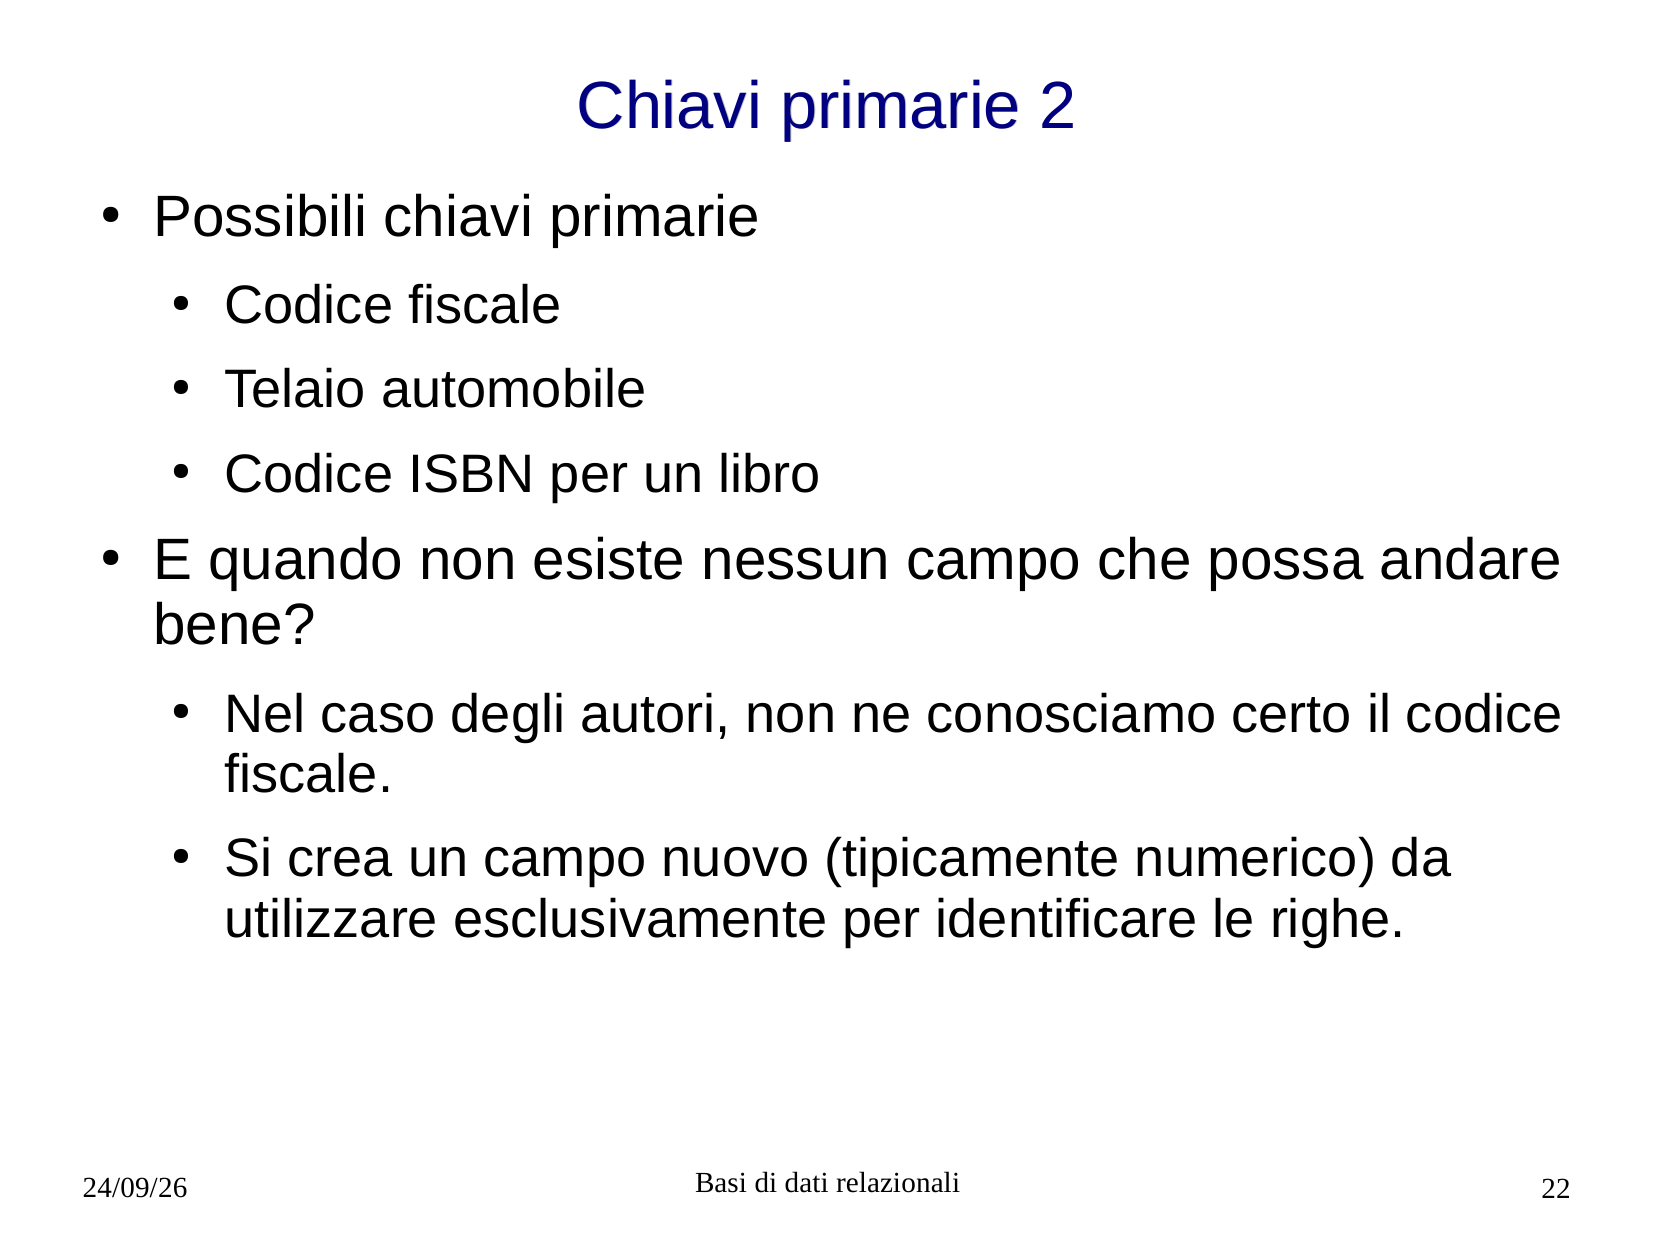

# Chiavi primarie 2
Possibili chiavi primarie
Codice fiscale
Telaio automobile
Codice ISBN per un libro
E quando non esiste nessun campo che possa andare bene?
Nel caso degli autori, non ne conosciamo certo il codice fiscale.
Si crea un campo nuovo (tipicamente numerico) da utilizzare esclusivamente per identificare le righe.